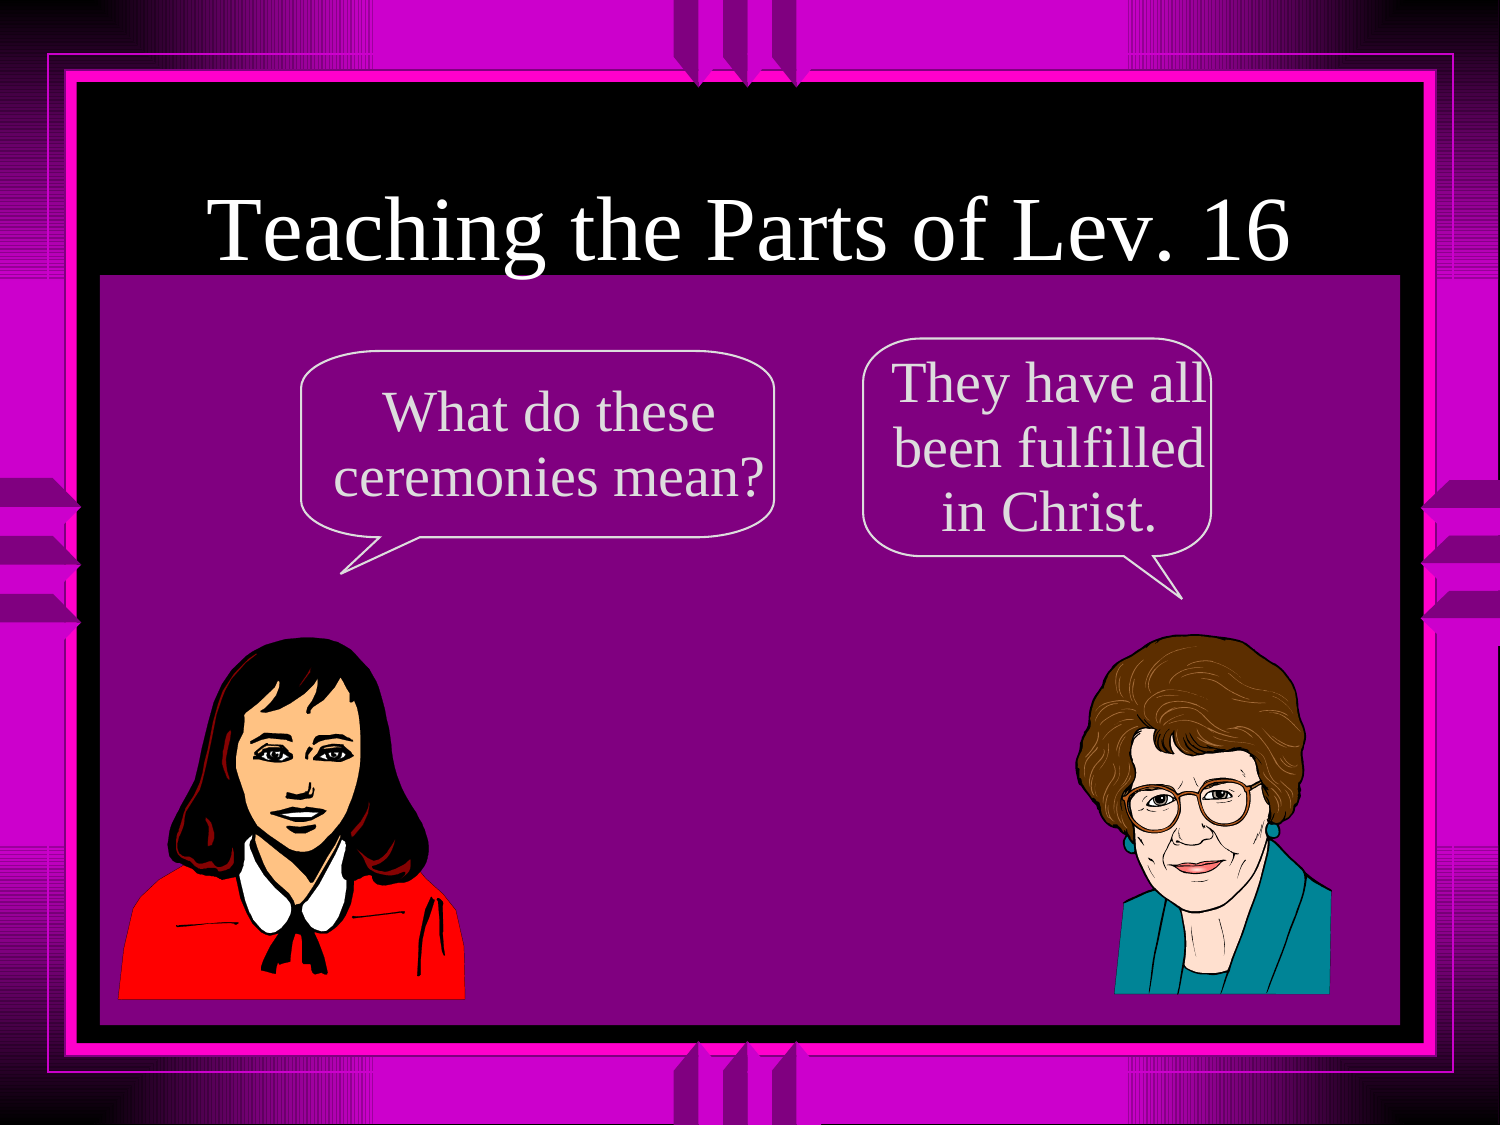

# Teaching the Parts of Lev. 16
They have all
been fulfilled
in Christ.
What do these
ceremonies mean?